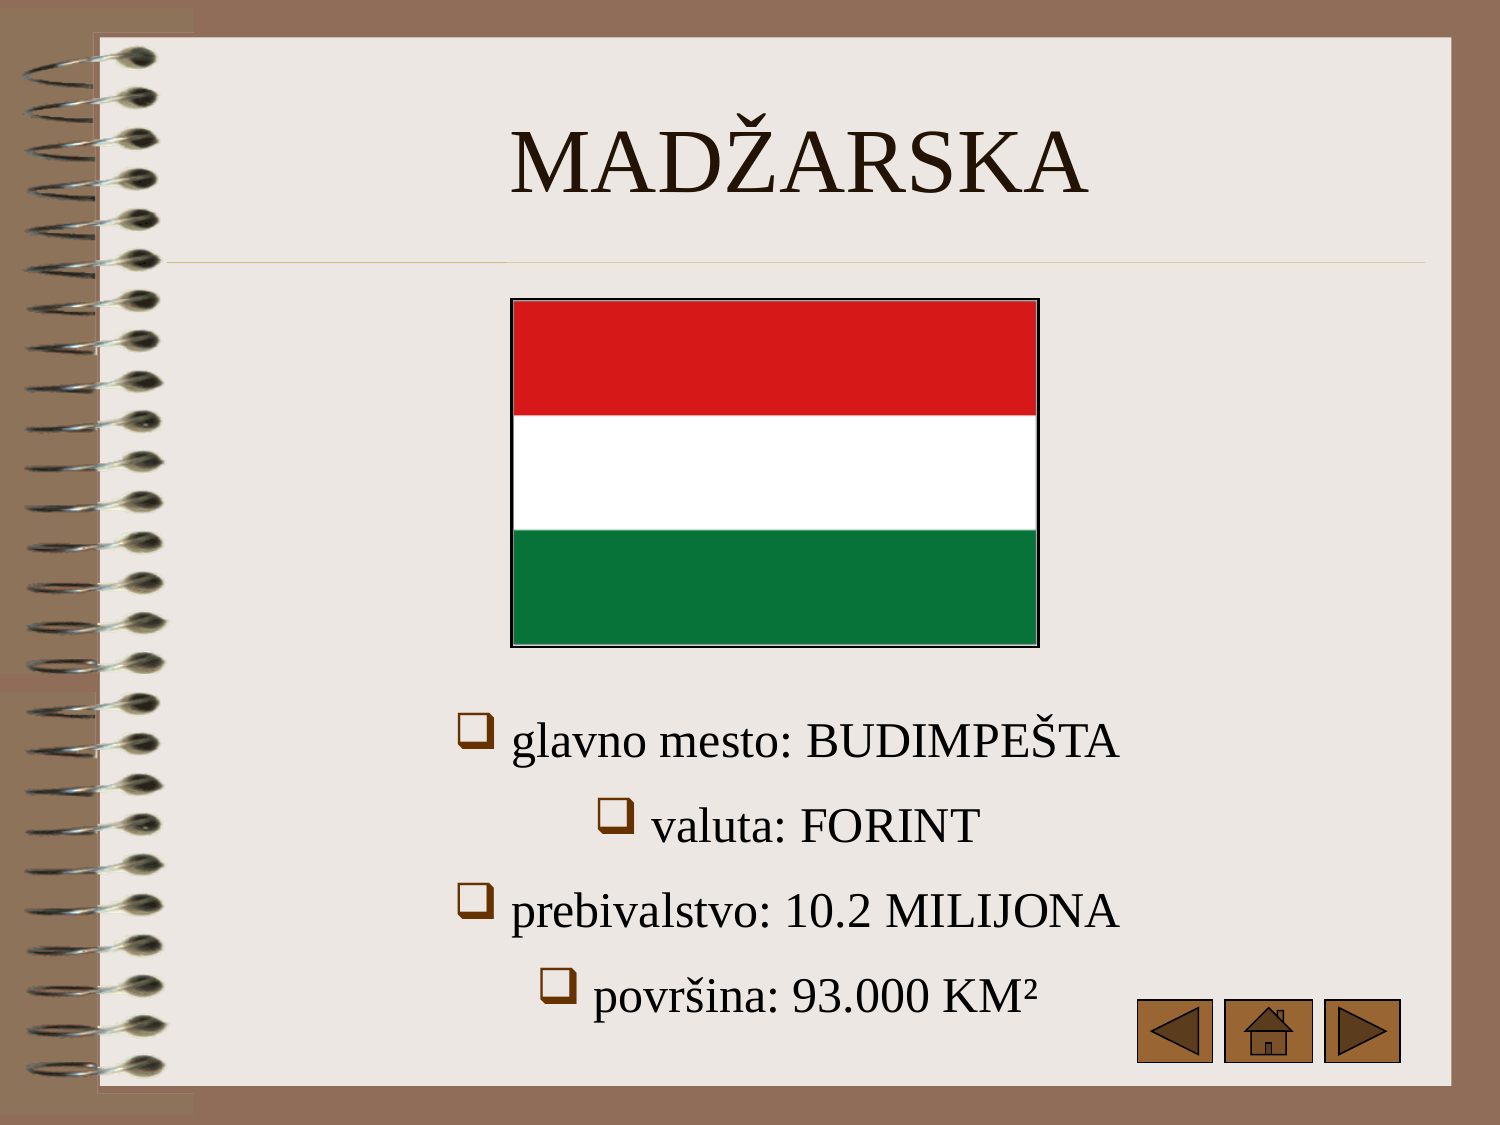

# MADŽARSKA
 glavno mesto: BUDIMPEŠTA
 valuta: FORINT
 prebivalstvo: 10.2 MILIJONA
 površina: 93.000 KM²